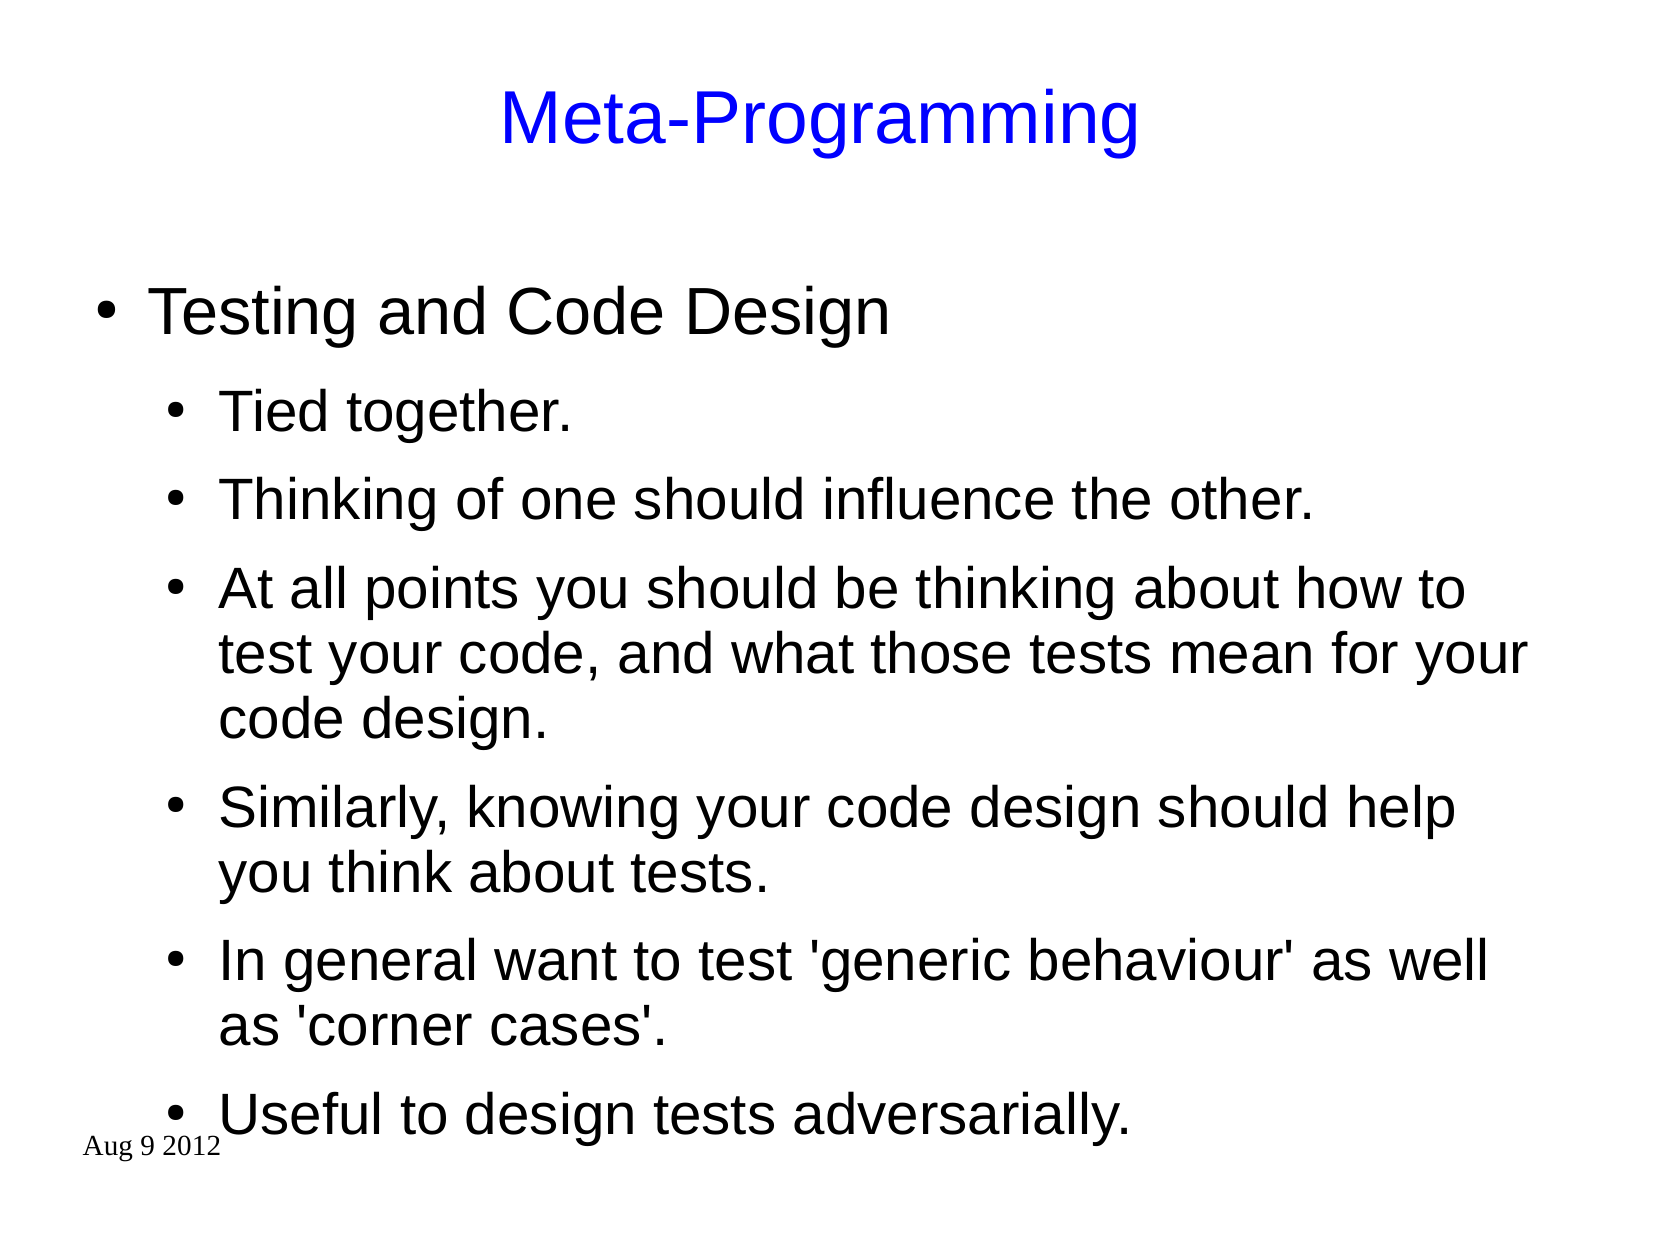

# Meta-Programming
Testing and Code Design
Tied together.
Thinking of one should influence the other.
At all points you should be thinking about how to test your code, and what those tests mean for your code design.
Similarly, knowing your code design should help you think about tests.
In general want to test 'generic behaviour' as well as 'corner cases'.
Useful to design tests adversarially.
Aug 9 2012